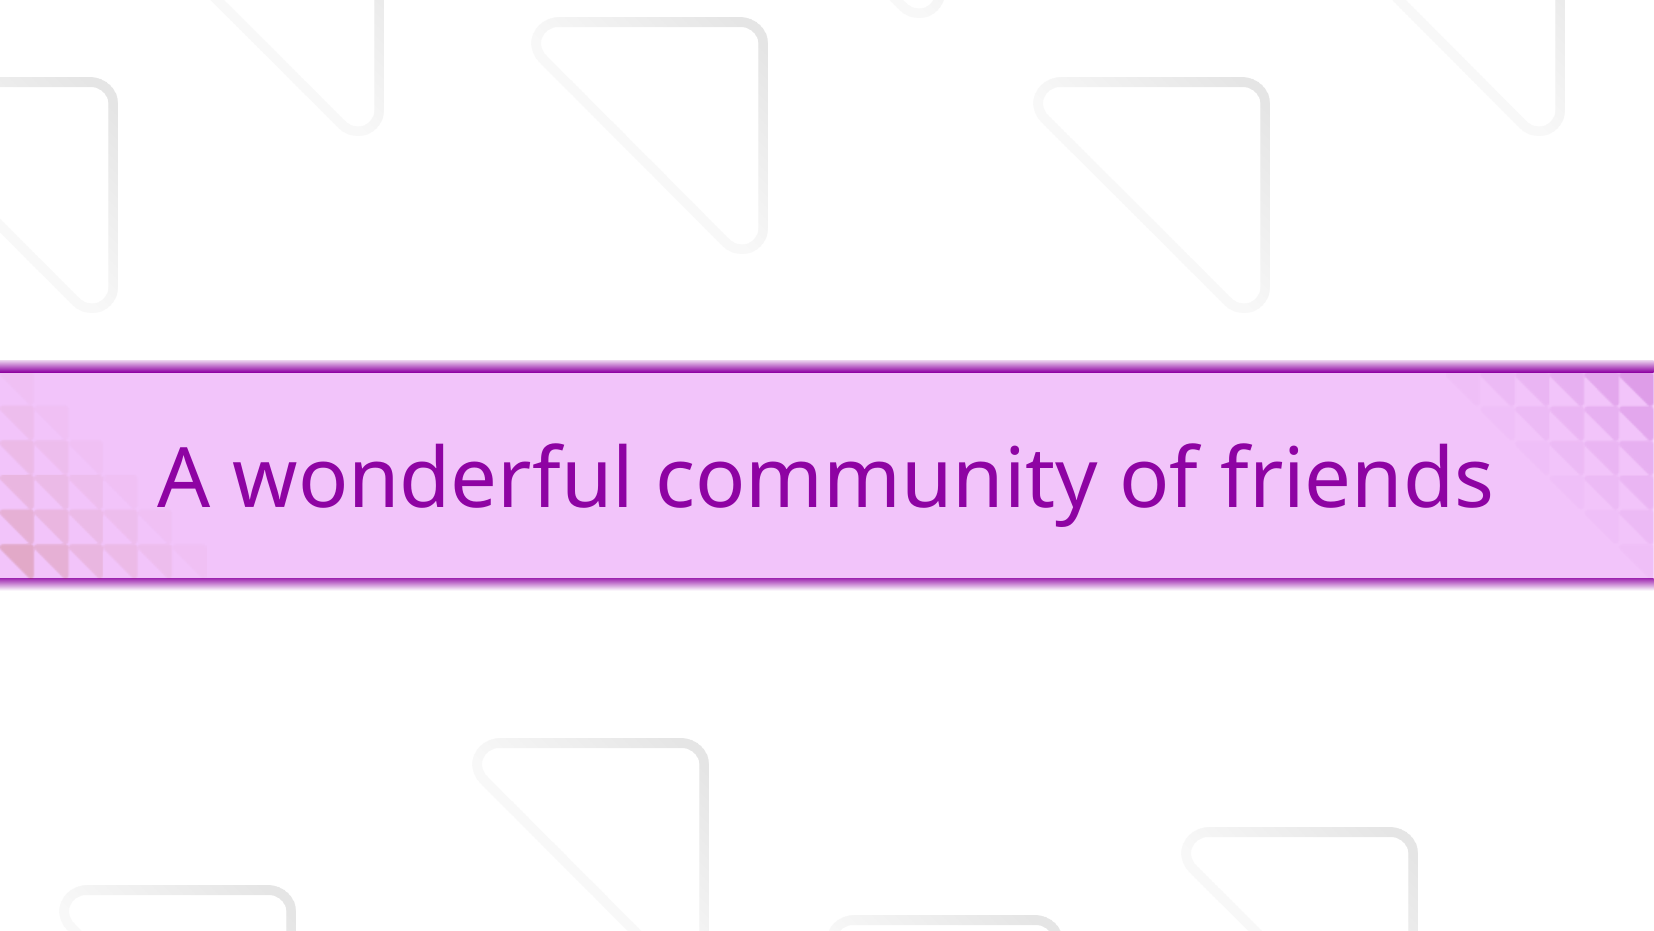

# A wonderful community of friends
29